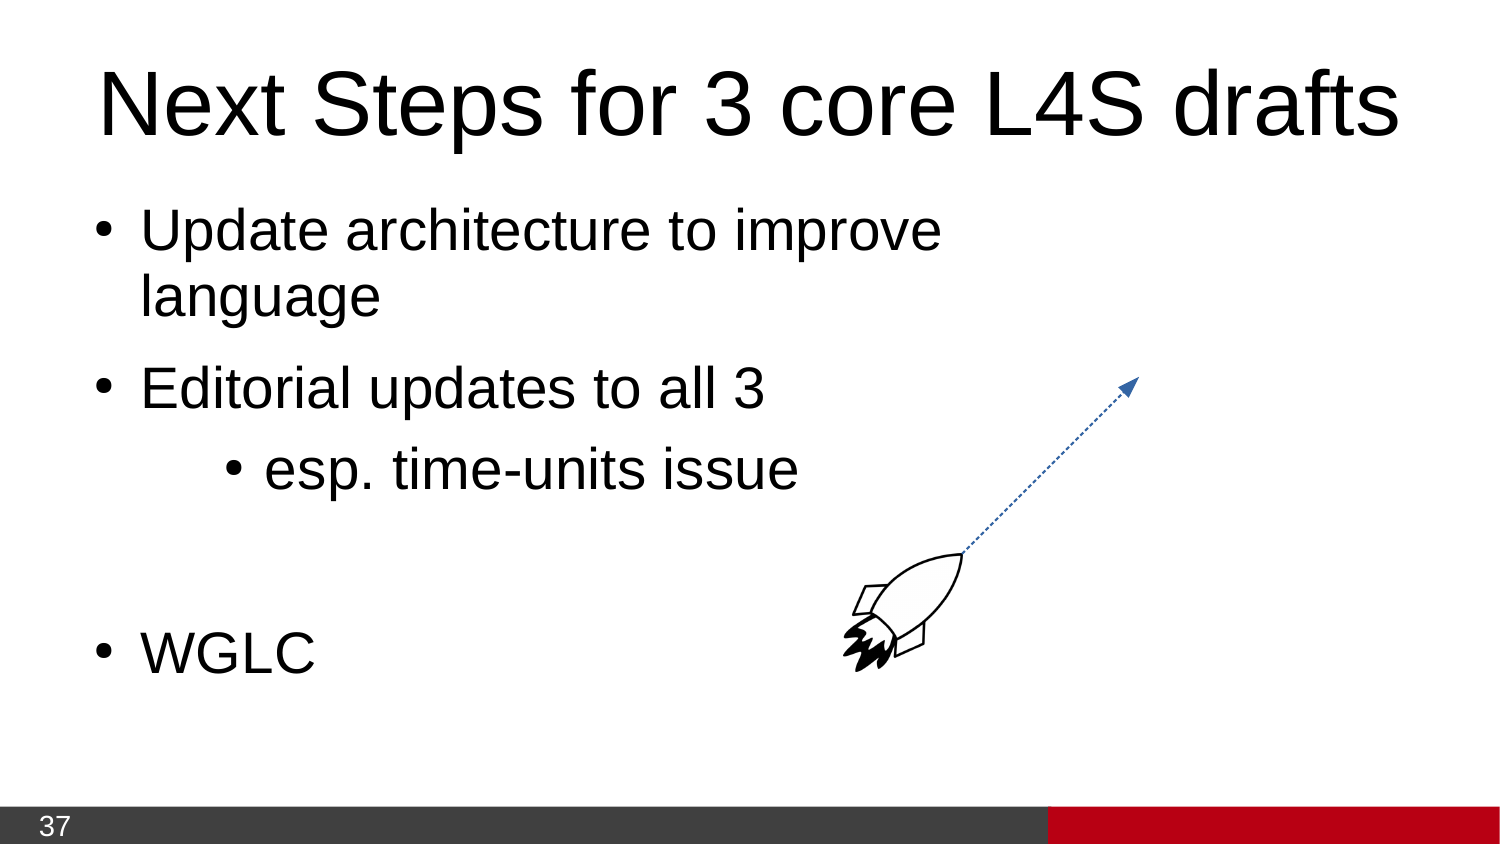

# Next Steps for 3 core L4S drafts
Update architecture to improve language
Editorial updates to all 3
esp. time-units issue
WGLC
37